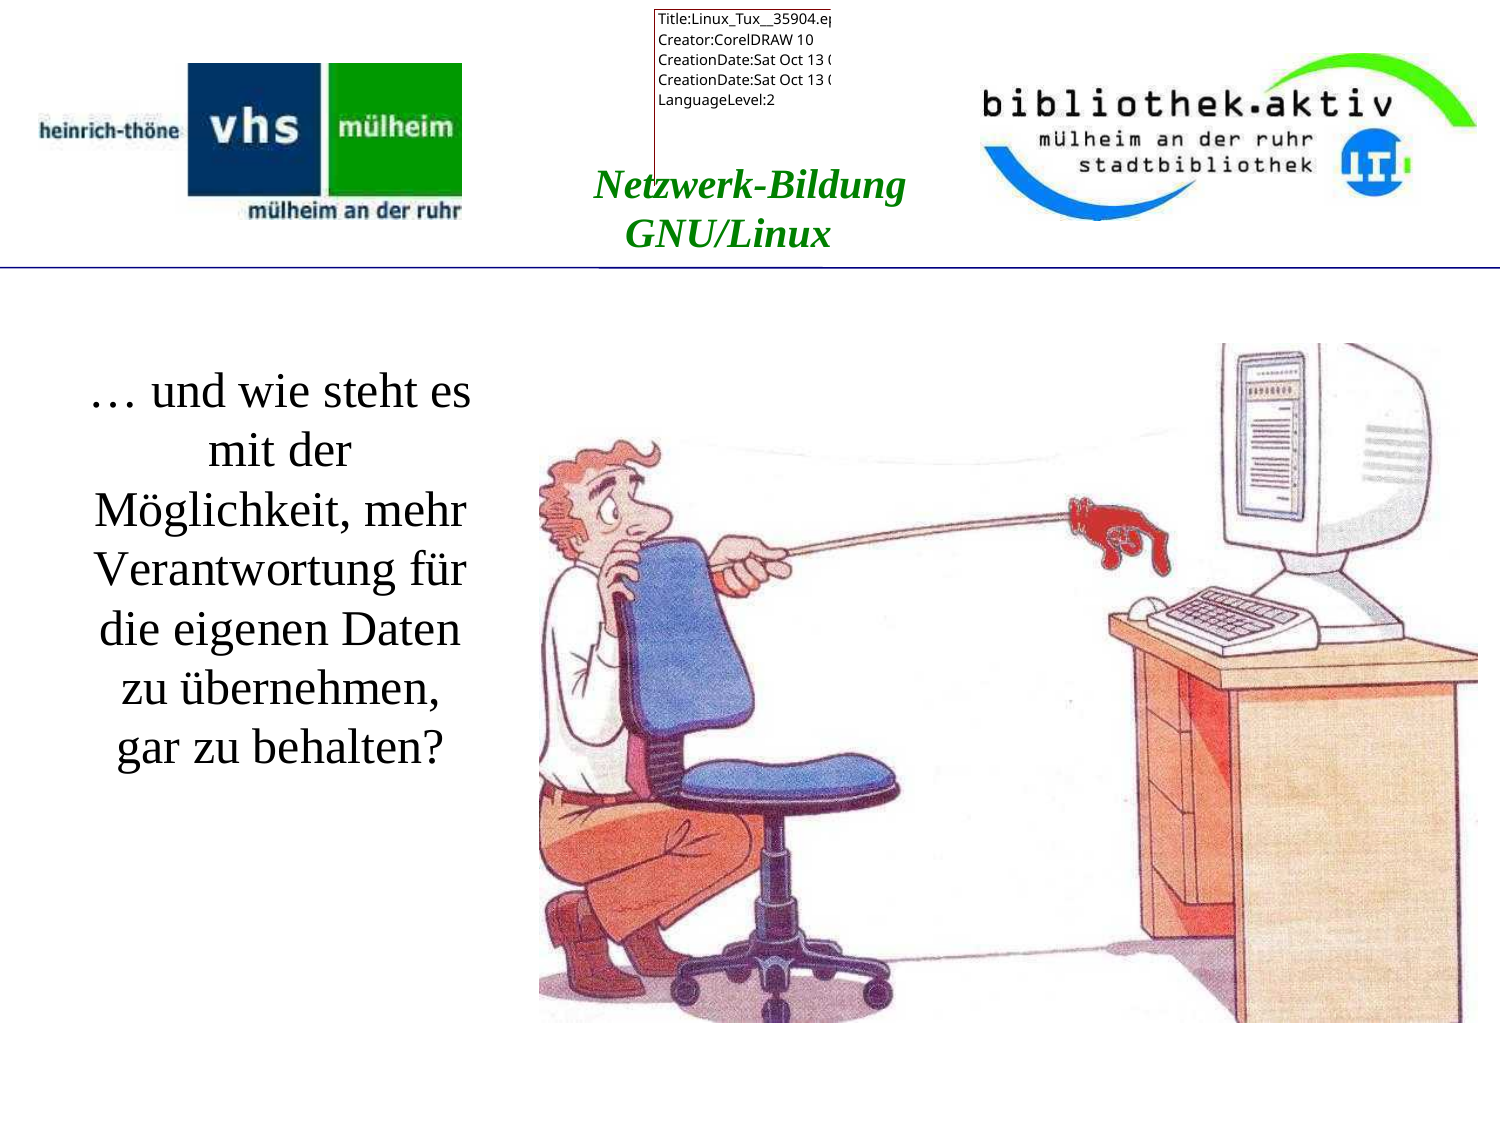

Netzwerk-Bildung
 GNU/Linux
… und wie steht es mit der Möglichkeit, mehr Verantwortung für die eigenen Daten zu übernehmen, gar zu behalten?